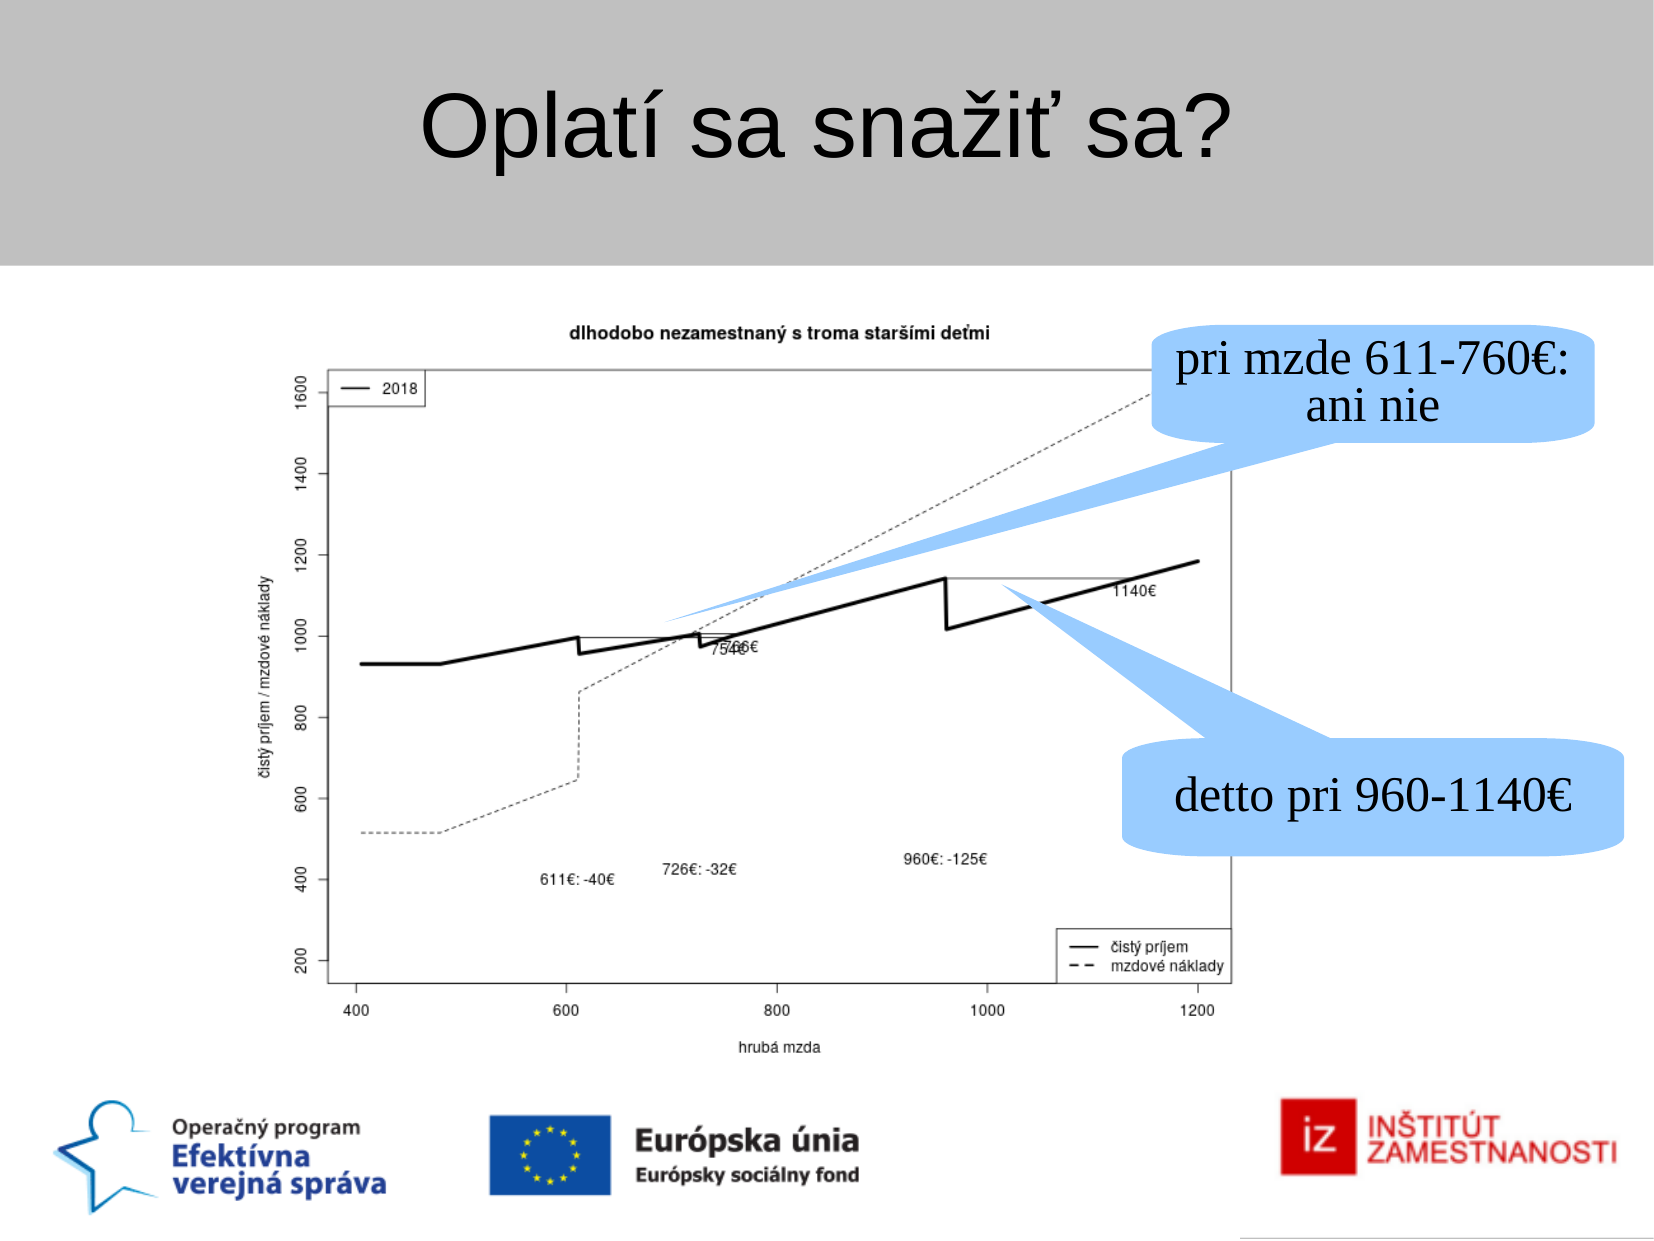

# Oplatí sa snažiť sa?
pri mzde 611-760€:
ani nie
detto pri 960-1140€